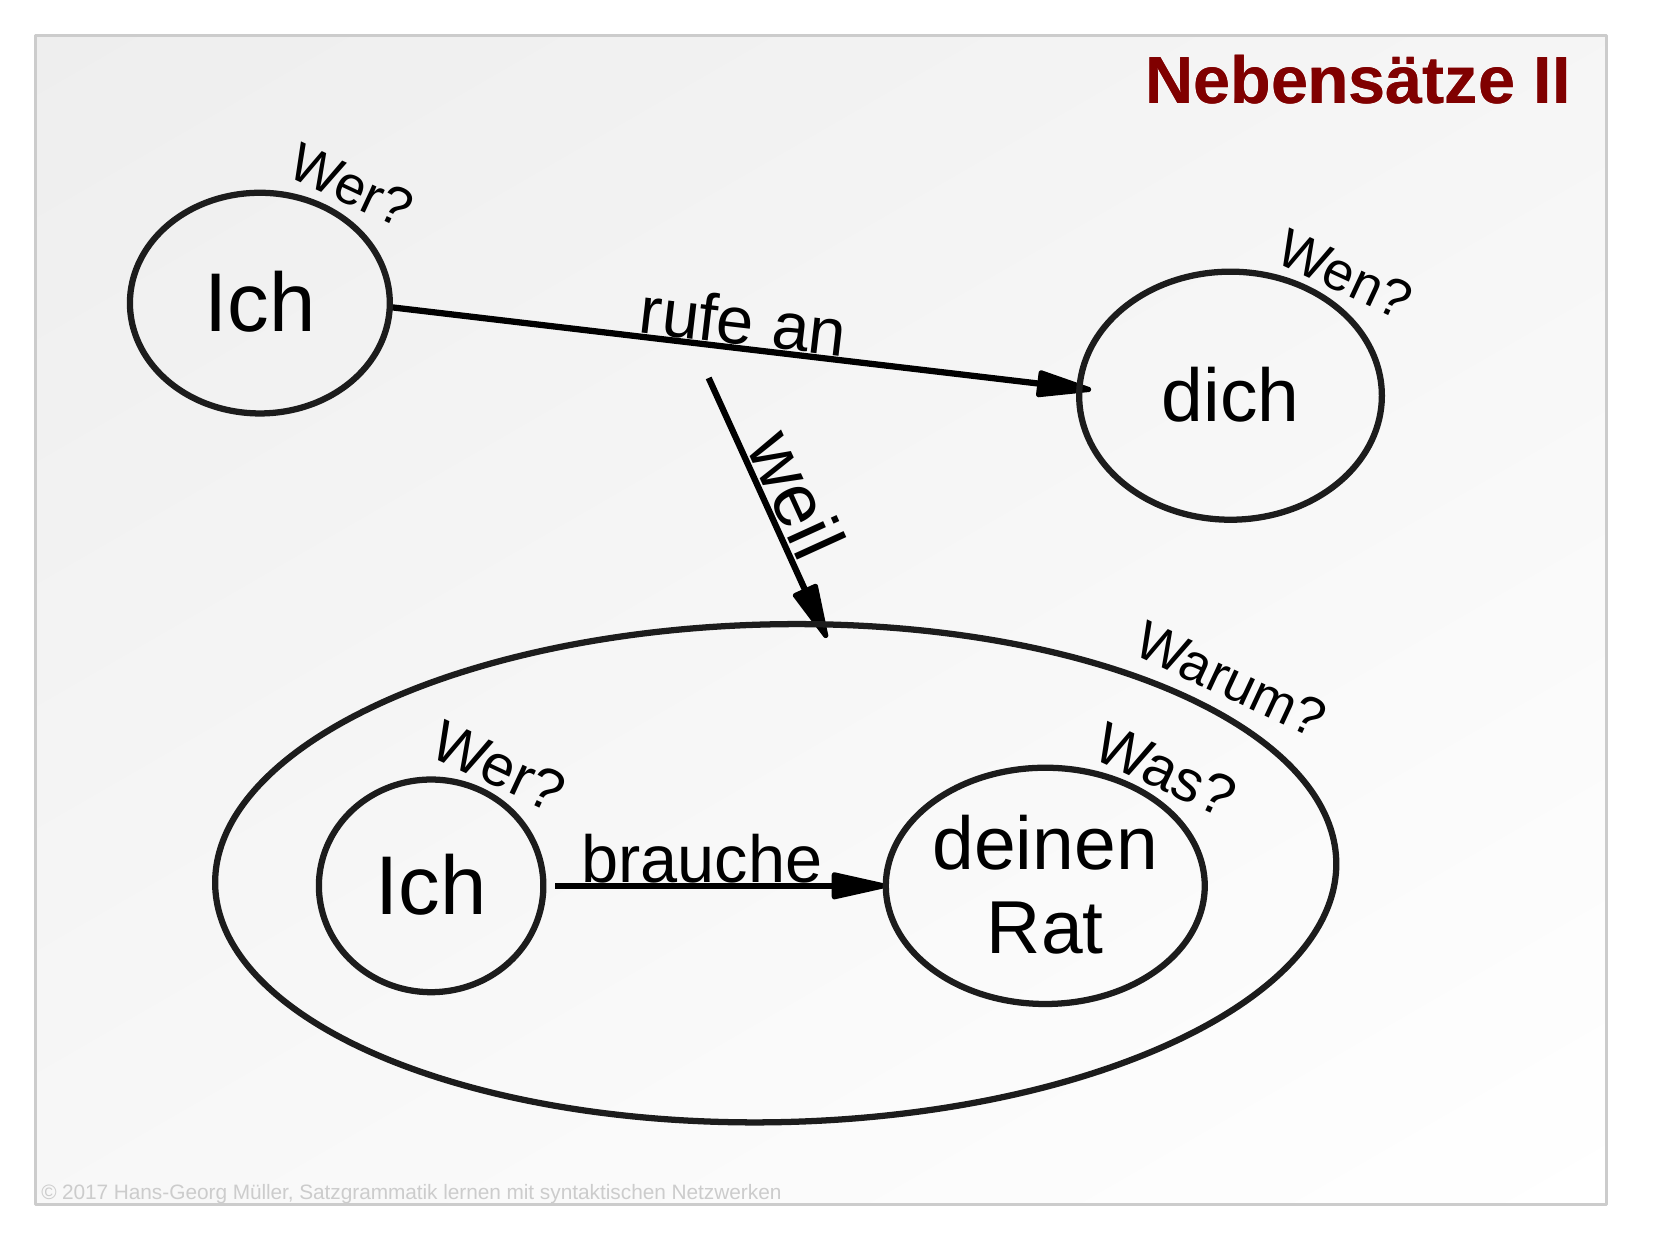

# Nebensätze II
Nebensätze II
Wer?
Ich
Wen?
dich
rufe an
weil
Warum?
Wer?
Was?
deinen
Rat
Ich
brauche